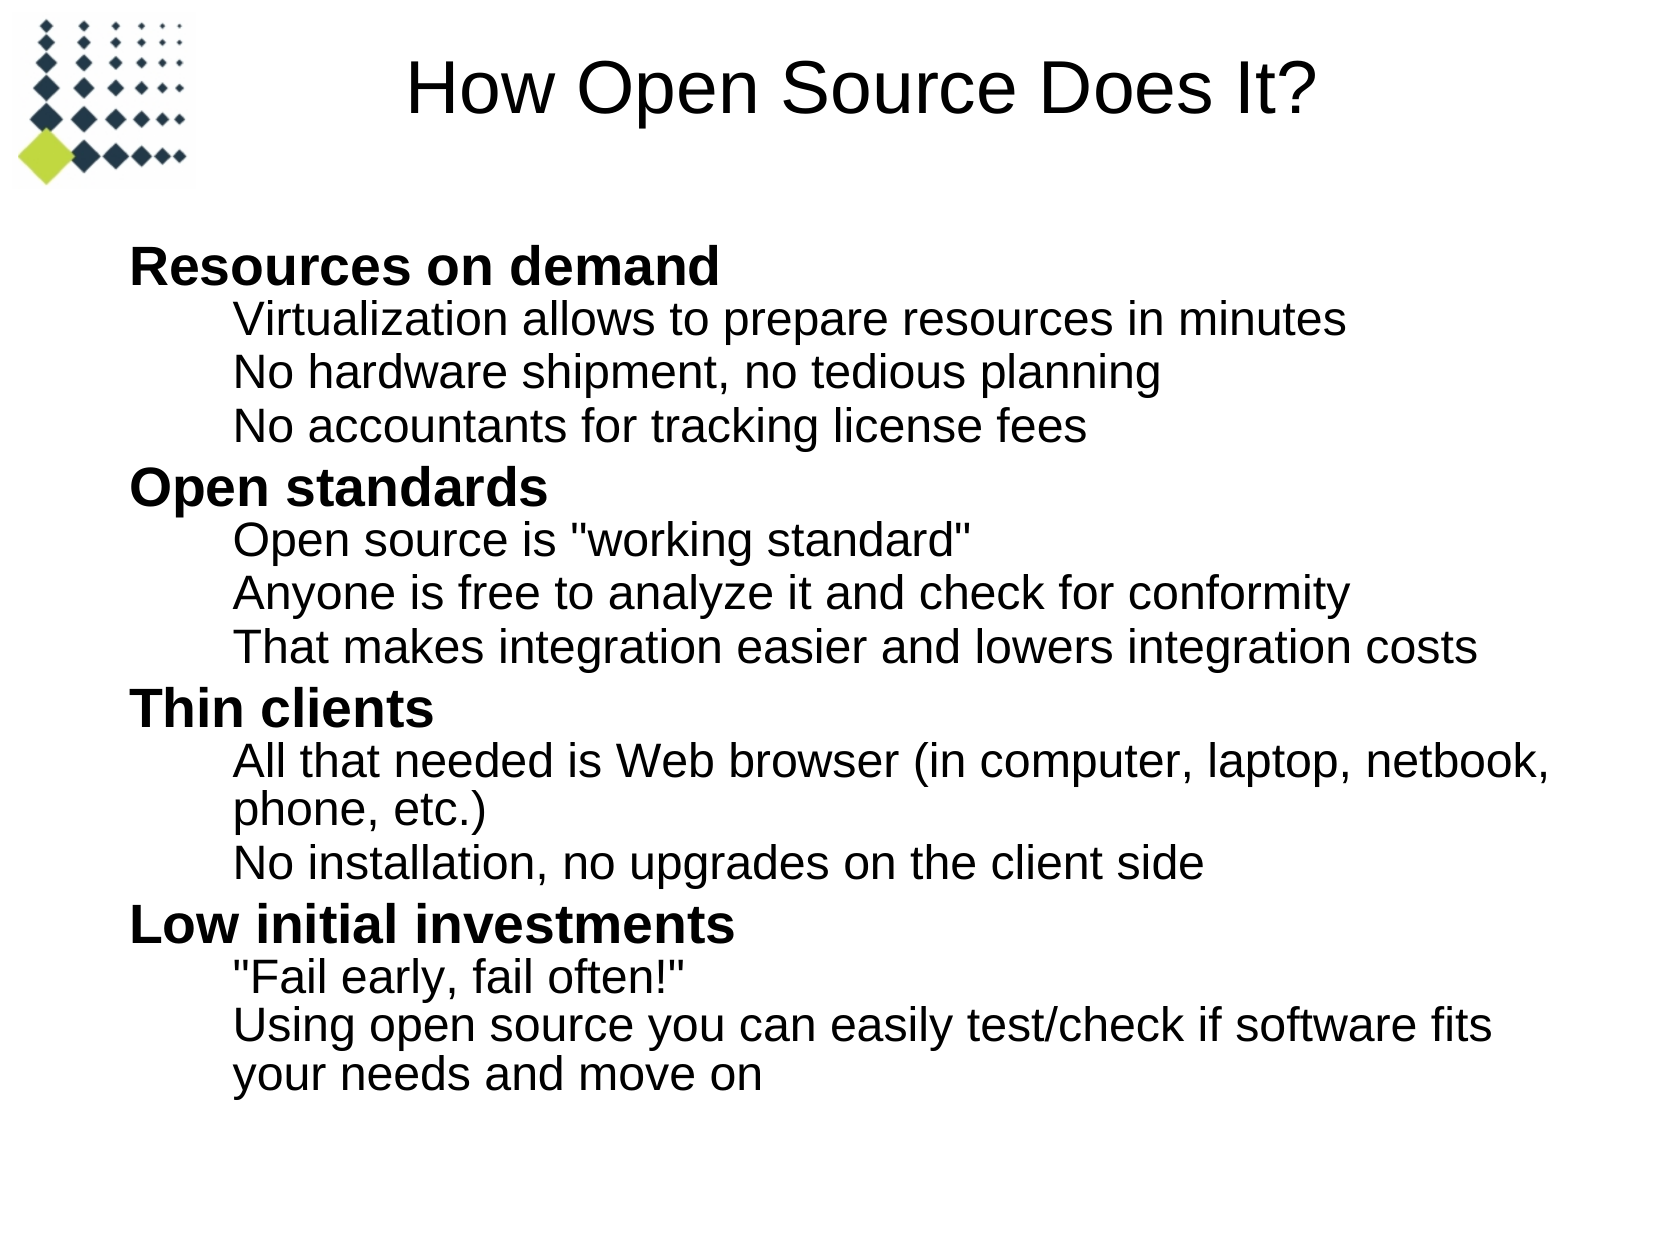

# How Open Source Does It?
Resources on demand
Virtualization allows to prepare resources in minutes
No hardware shipment, no tedious planning
No accountants for tracking license fees
Open standards
Open source is "working standard"
Anyone is free to analyze it and check for conformity
That makes integration easier and lowers integration costs
Thin clients
All that needed is Web browser (in computer, laptop, netbook, phone, etc.)
No installation, no upgrades on the client side
Low initial investments
"Fail early, fail often!"
Using open source you can easily test/check if software fits your needs and move on